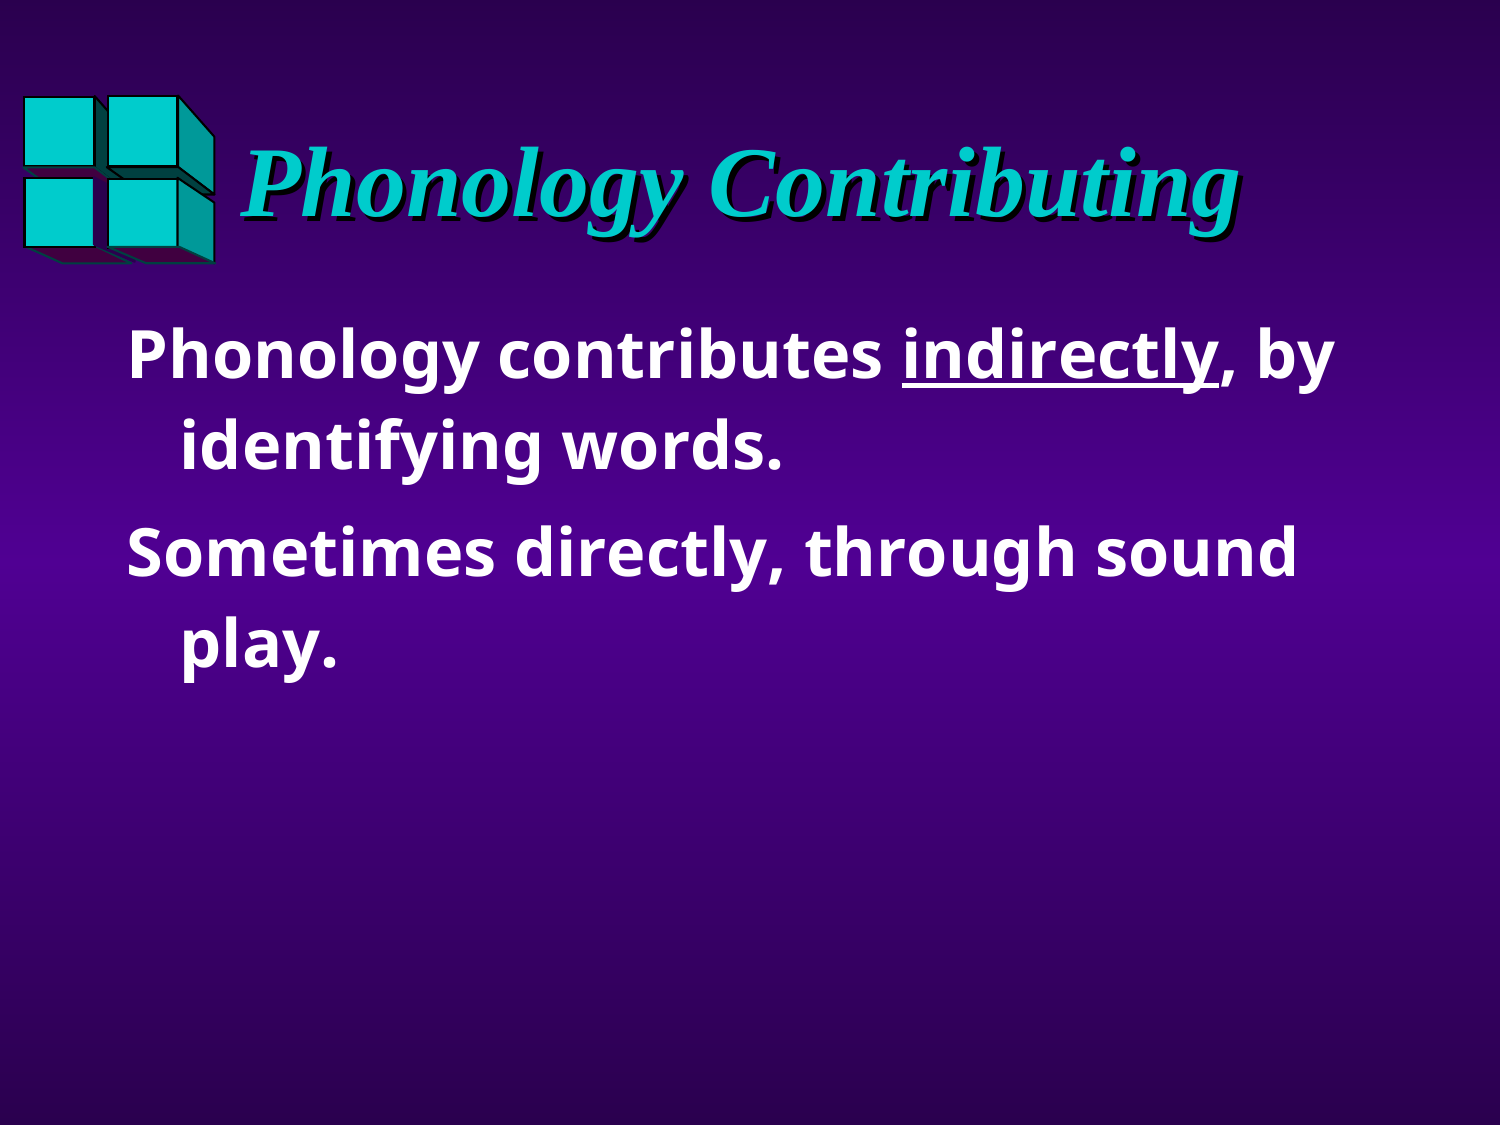

# Phonology Contributing
Phonology contributes indirectly, by identifying words.
Sometimes directly, through sound play.